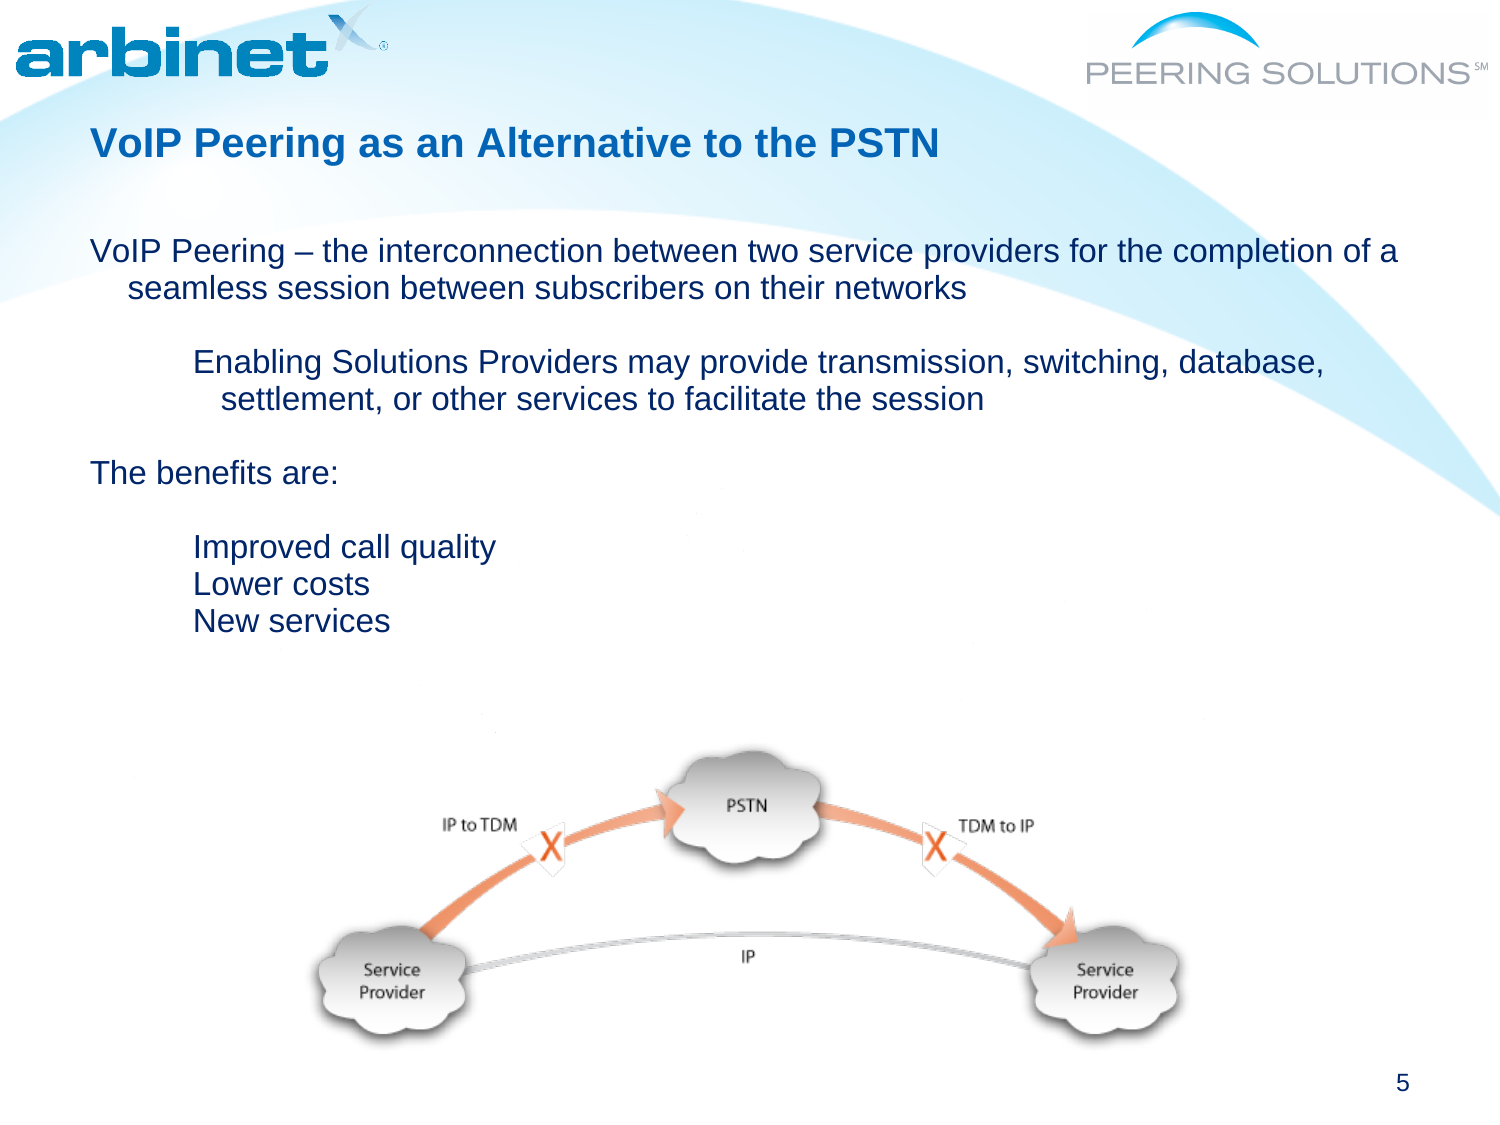

# VoIP Peering as an Alternative to the PSTN
VoIP Peering – the interconnection between two service providers for the completion of a seamless session between subscribers on their networks
Enabling Solutions Providers may provide transmission, switching, database, settlement, or other services to facilitate the session
The benefits are:
Improved call quality
Lower costs
New services
5